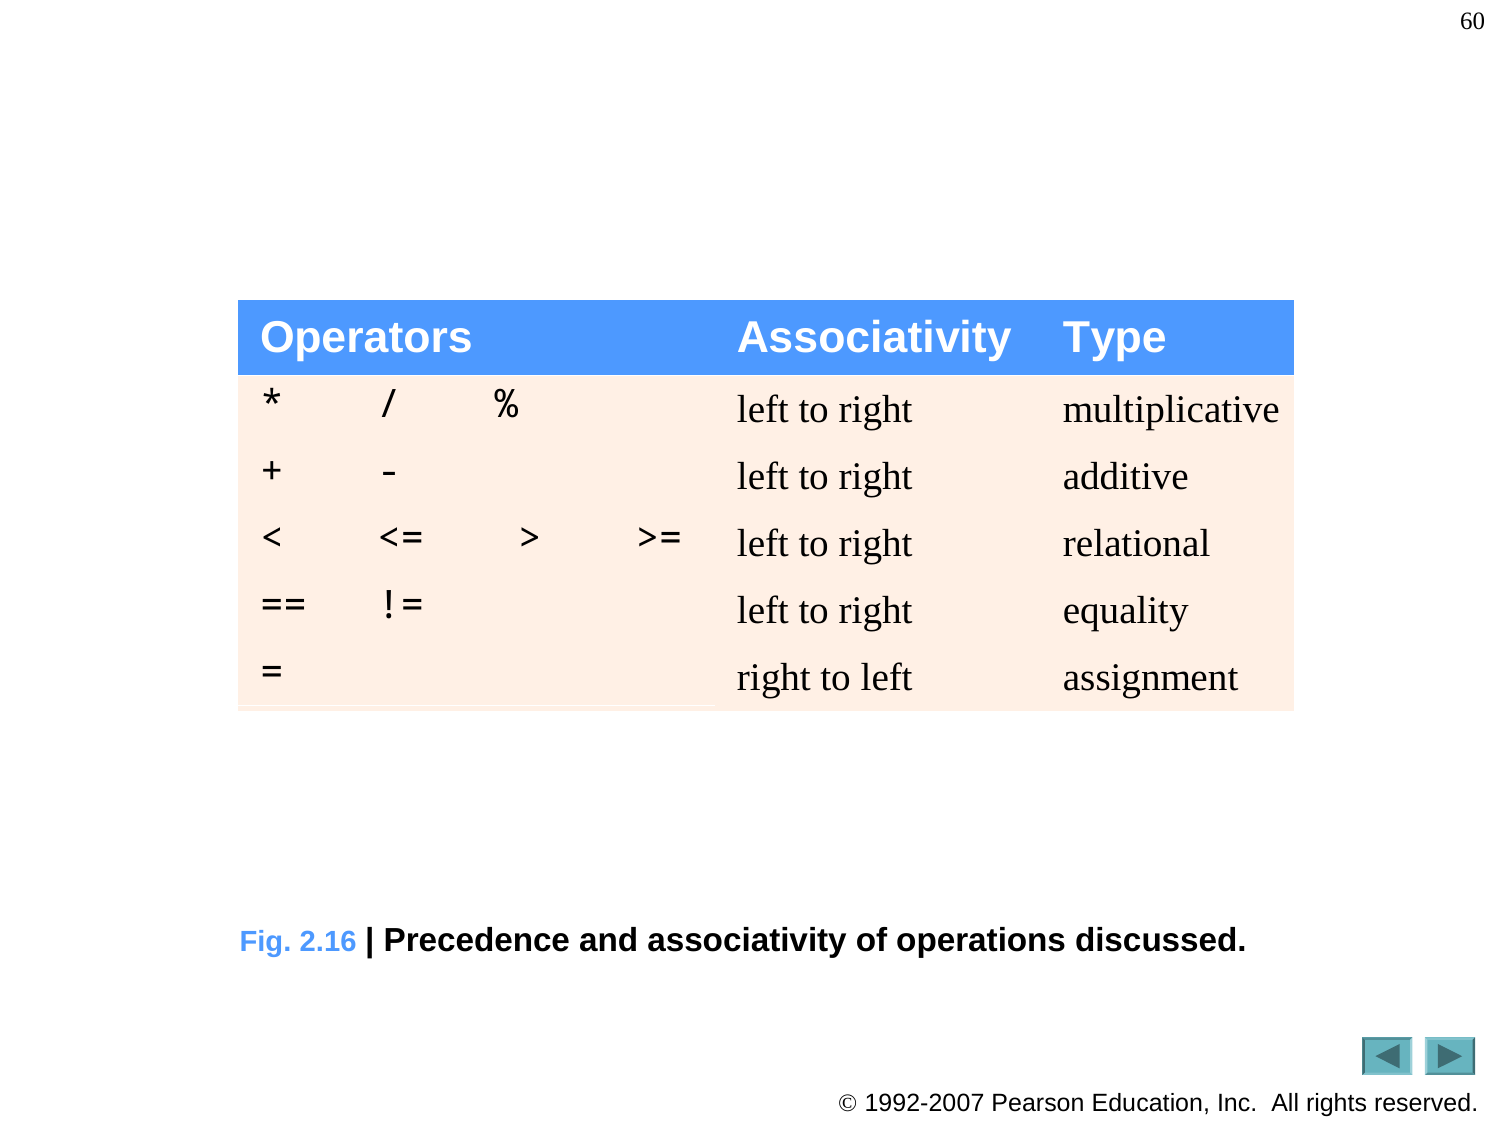

60
# Fig. 2.16 | Precedence and associativity of operations discussed.